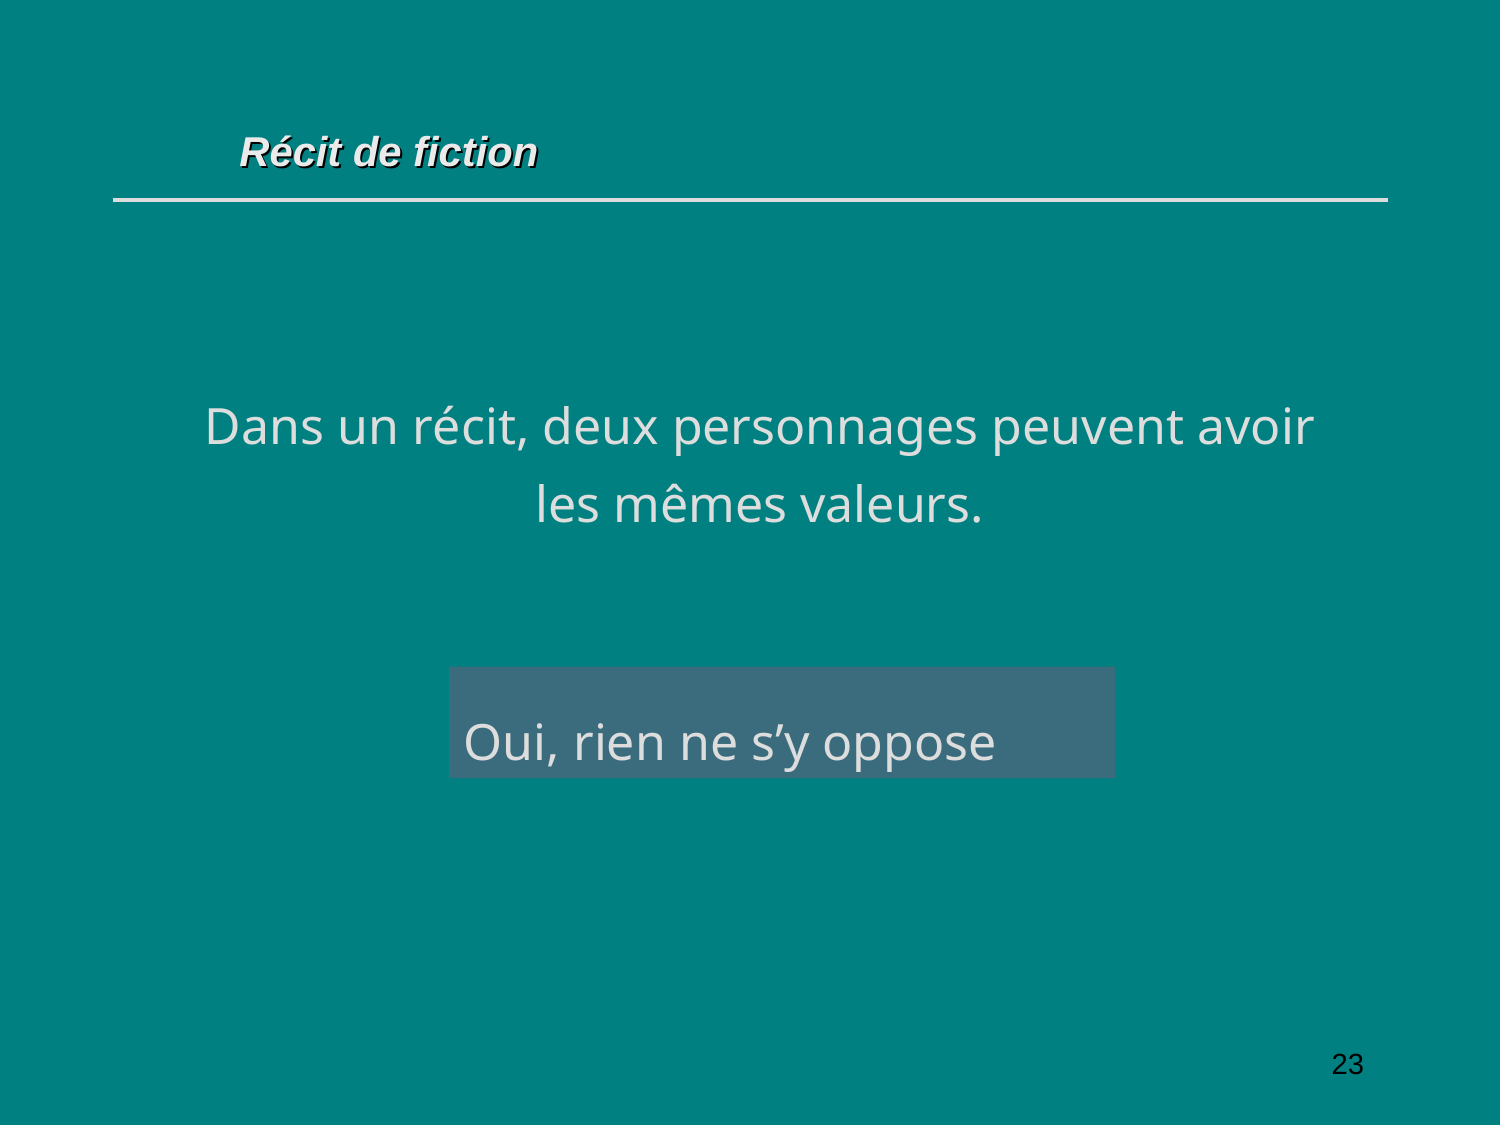

Récit de fiction
Dans un récit, deux personnages peuvent avoir les mêmes valeurs.
Oui / Non ?
Oui, rien ne s’y oppose
23